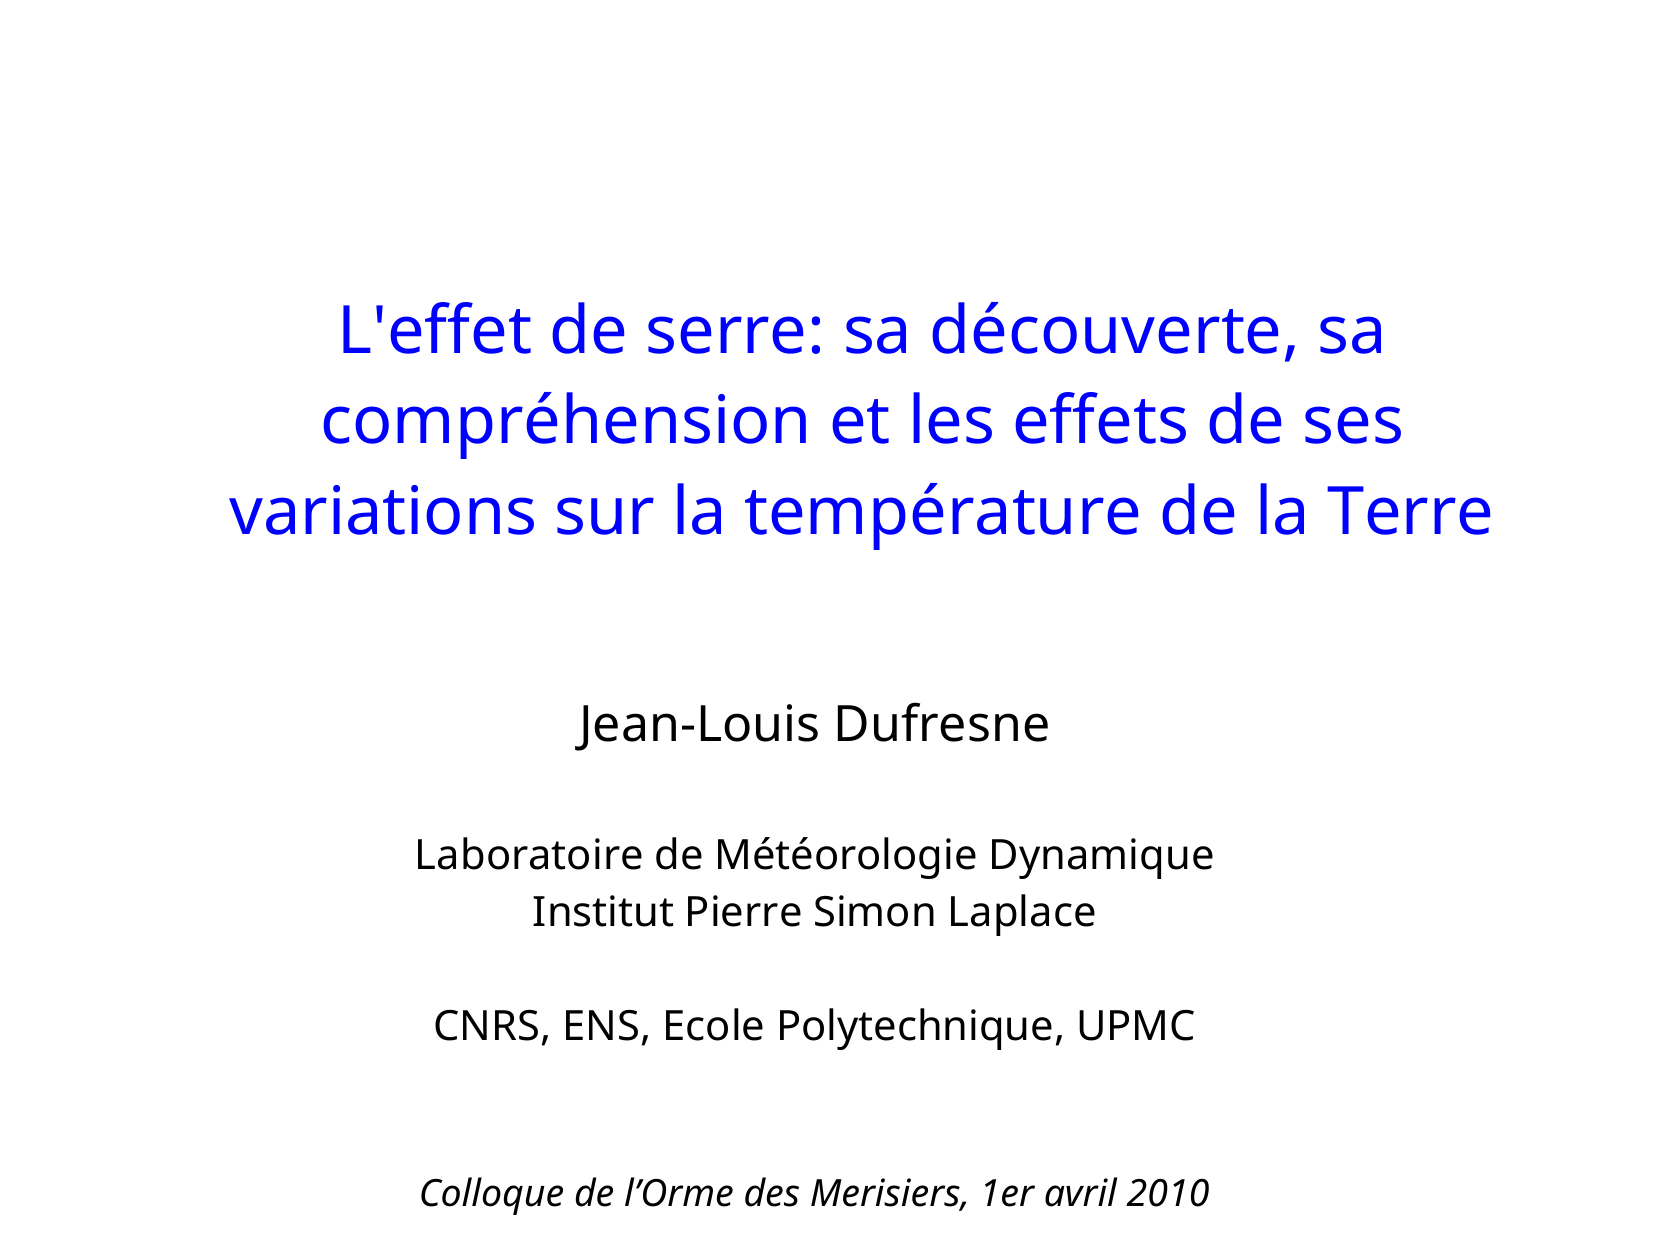

L'effet de serre: sa découverte, sa compréhension et les effets de ses variations sur la température de la Terre
Jean-Louis Dufresne
Laboratoire de Météorologie Dynamique
Institut Pierre Simon Laplace
CNRS, ENS, Ecole Polytechnique, UPMC
Colloque de l’Orme des Merisiers, 1er avril 2010